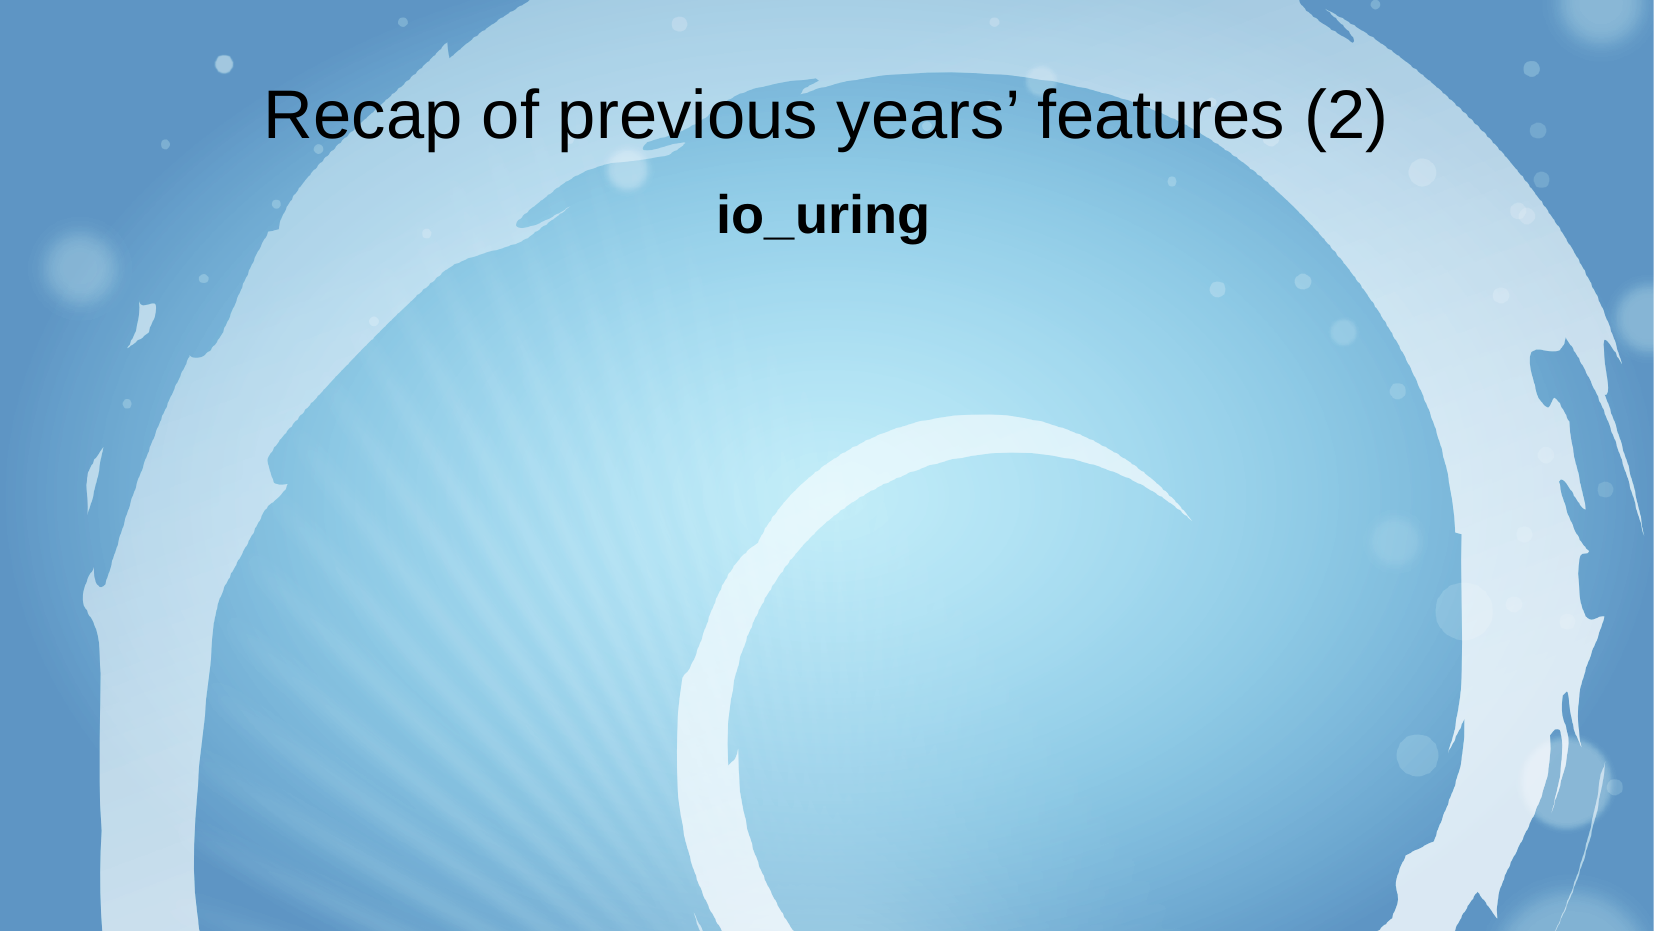

# Recap of previous years’ features (2)
io_uring